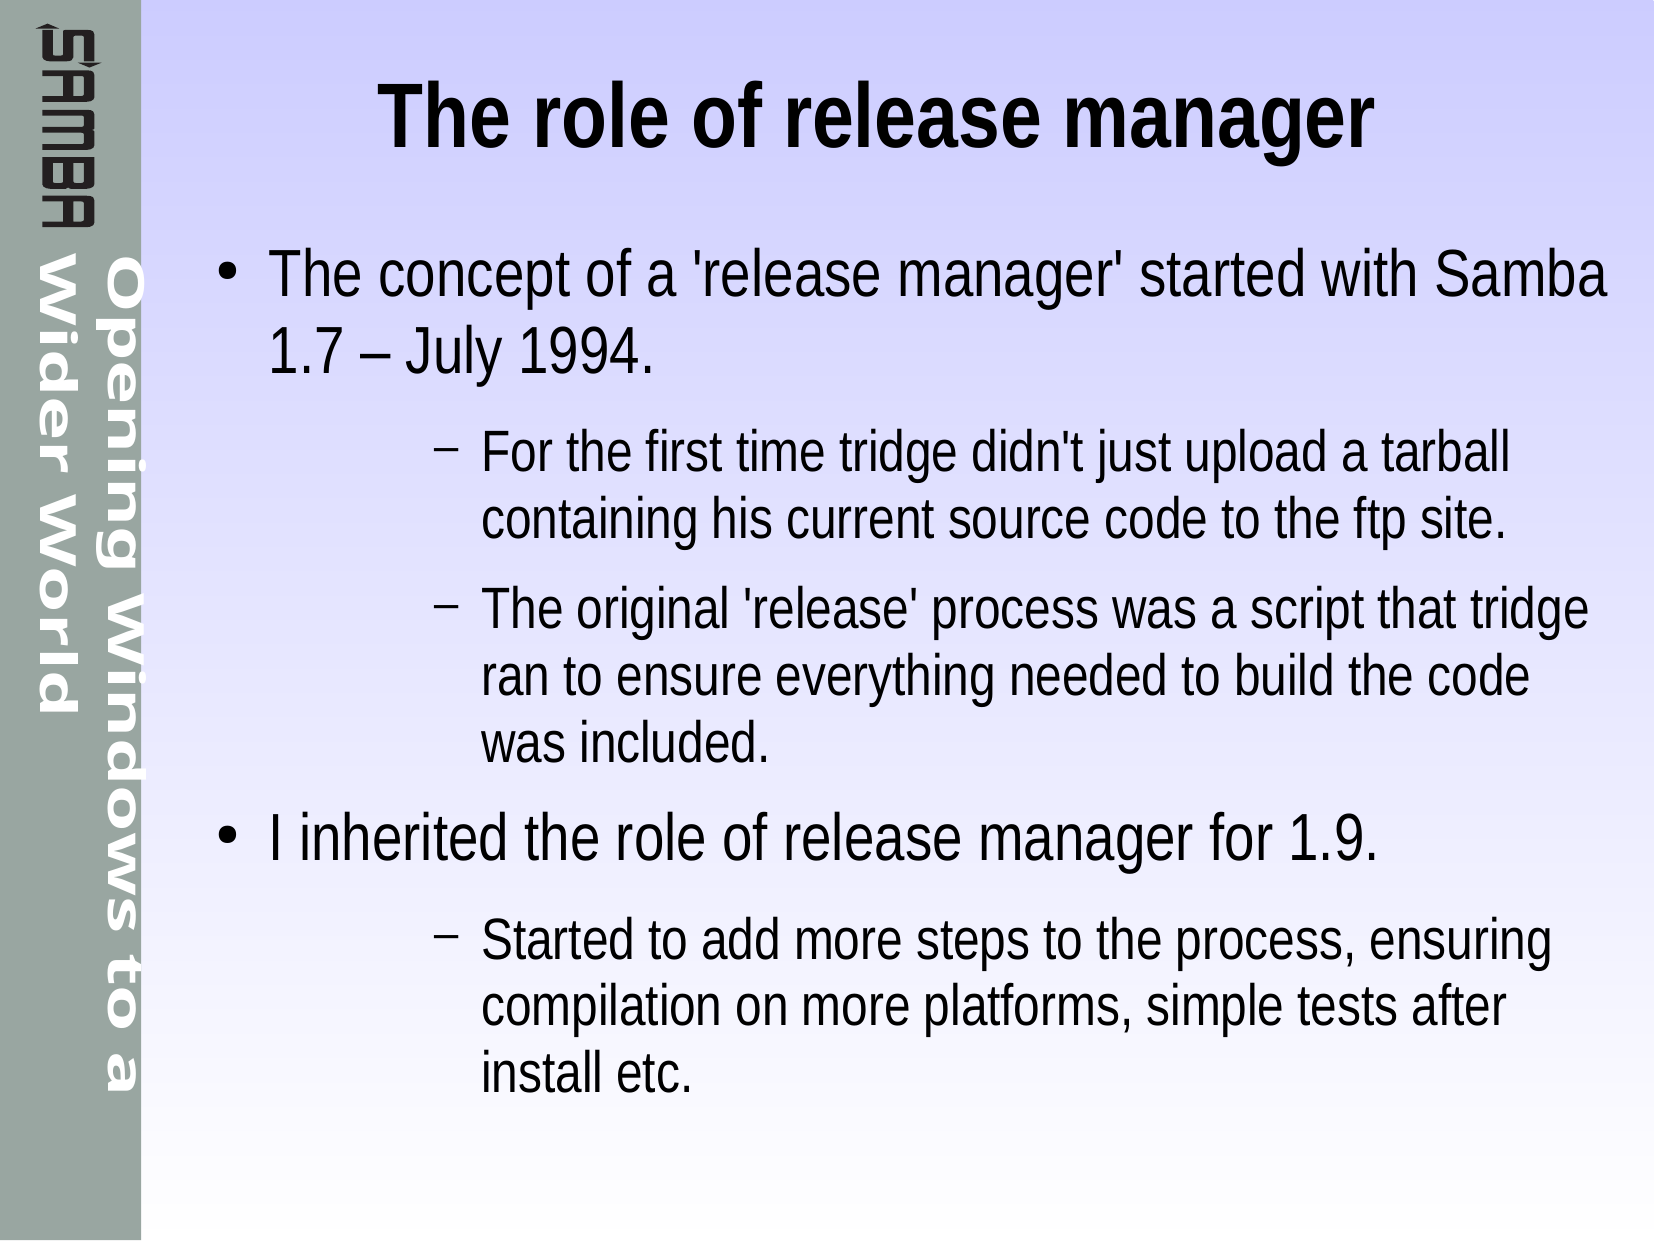

# The role of release manager
The concept of a 'release manager' started with Samba 1.7 – July 1994.
For the first time tridge didn't just upload a tarball containing his current source code to the ftp site.
The original 'release' process was a script that tridge ran to ensure everything needed to build the code was included.
I inherited the role of release manager for 1.9.
Started to add more steps to the process, ensuring compilation on more platforms, simple tests after install etc.